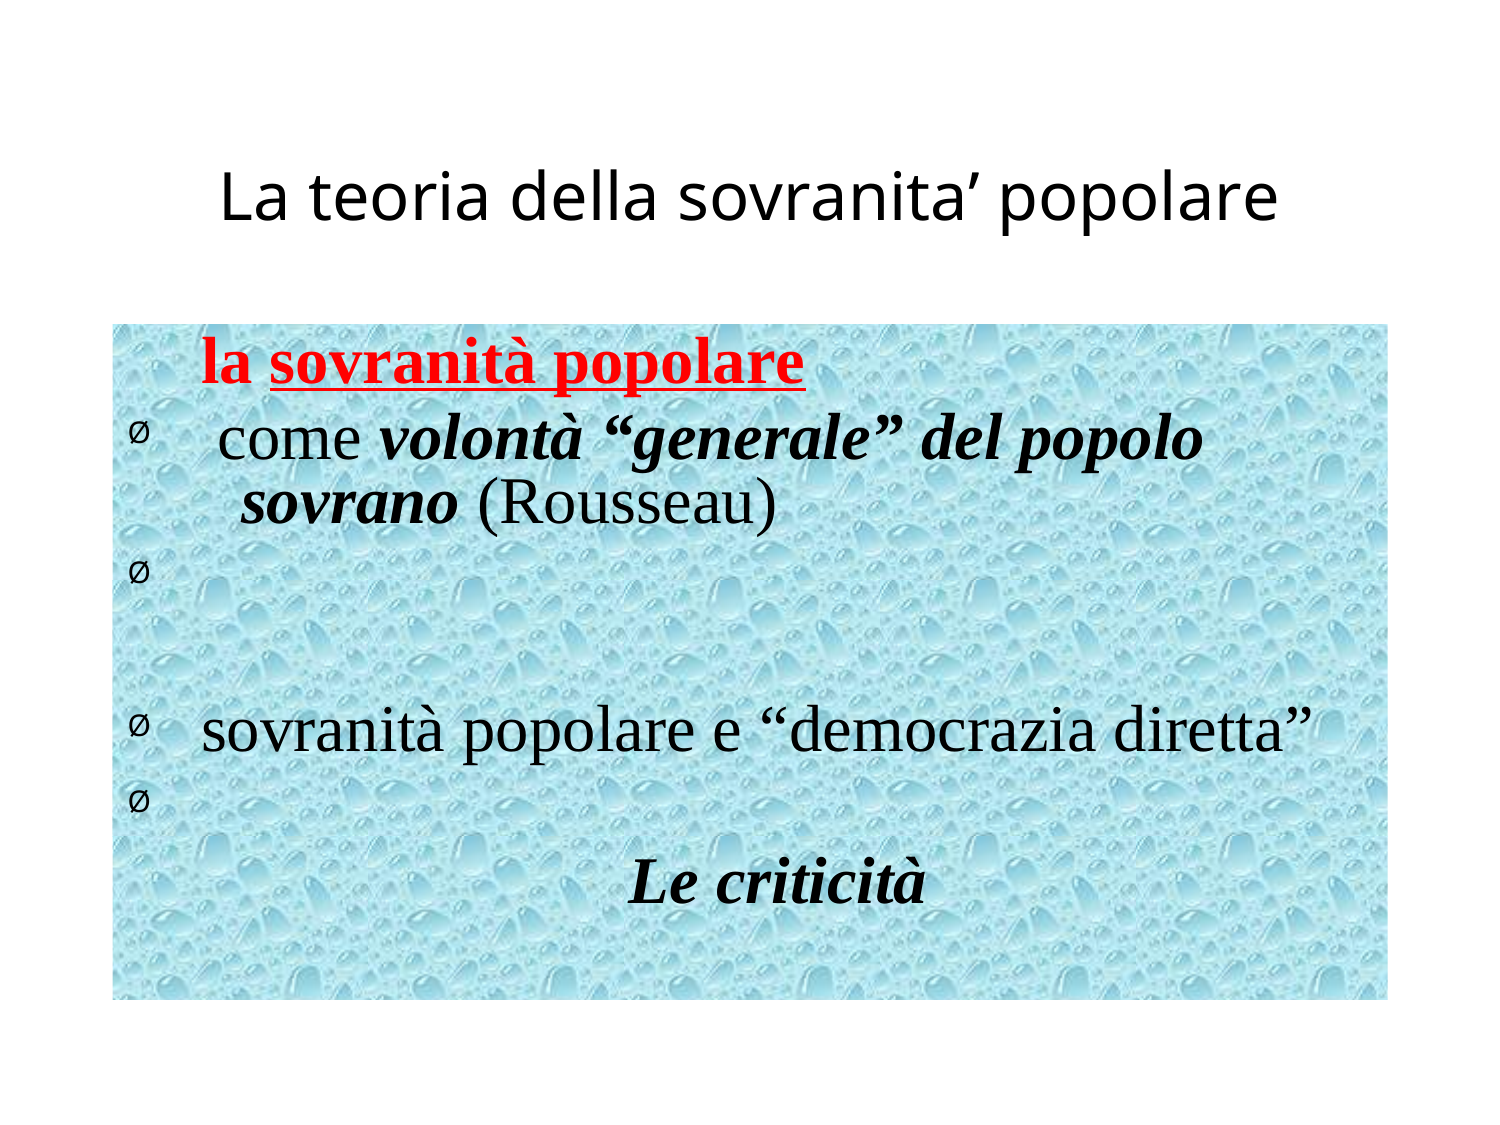

# La teoria della sovranita’ popolare
 la sovranità popolare
 come volontà “generale” del popolo sovrano (Rousseau)
 sovranità popolare e “democrazia diretta”
Le criticità